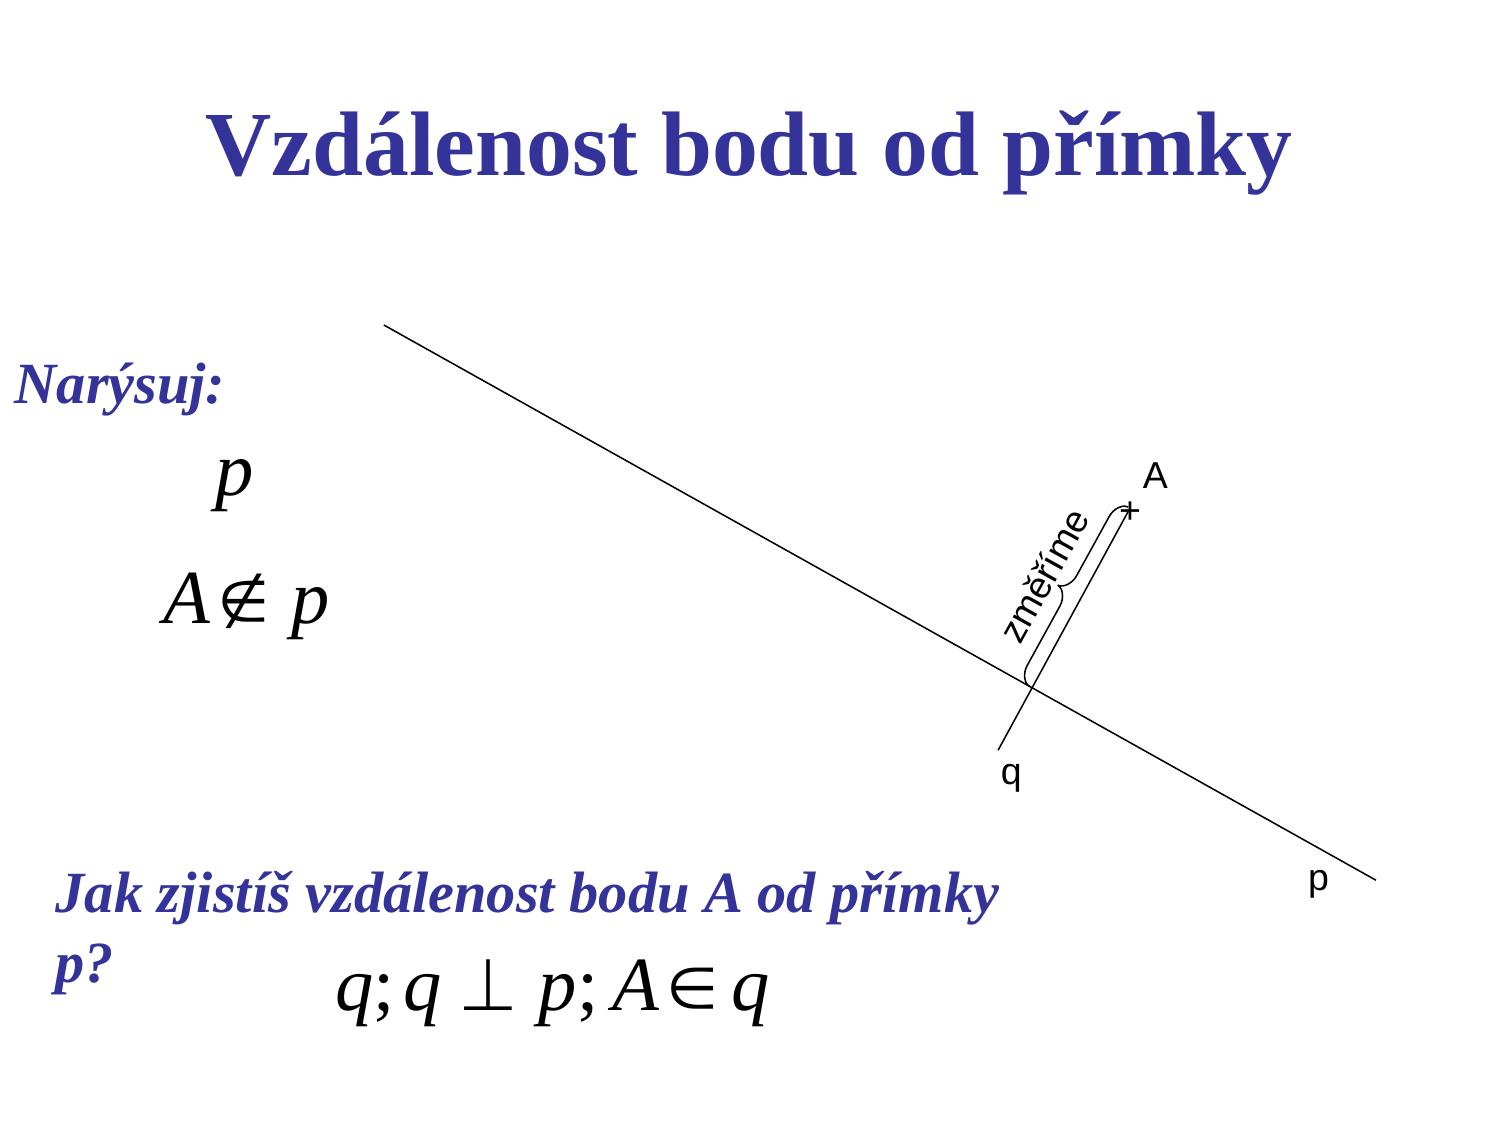

Vzdálenost bodu od přímky
Narýsuj:
A
+
změříme
q
p
Jak zjistíš vzdálenost bodu A od přímky p?